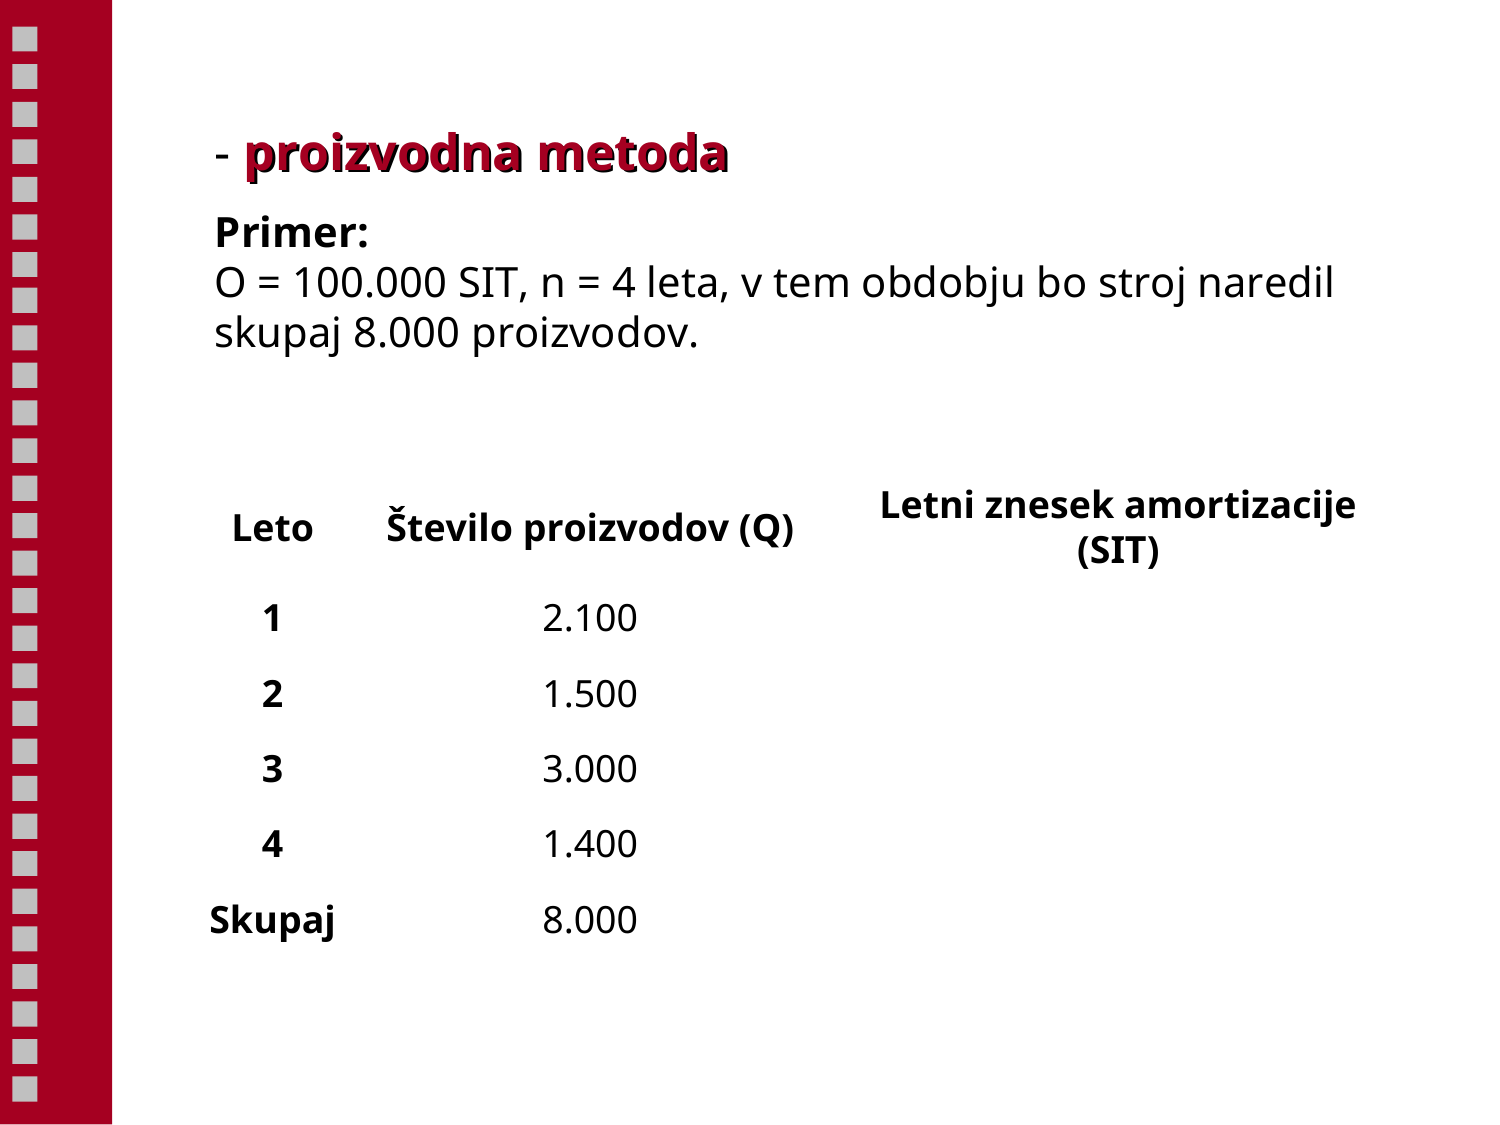

- proizvodna metoda
Primer:
O = 100.000 SIT, n = 4 leta, v tem obdobju bo stroj naredil skupaj 8.000 proizvodov.
| Leto | Število proizvodov (Q) | Letni znesek amortizacije (SIT) |
| --- | --- | --- |
| 1 | 2.100 | |
| 2 | 1.500 | |
| 3 | 3.000 | |
| 4 | 1.400 | |
| Skupaj | 8.000 | |